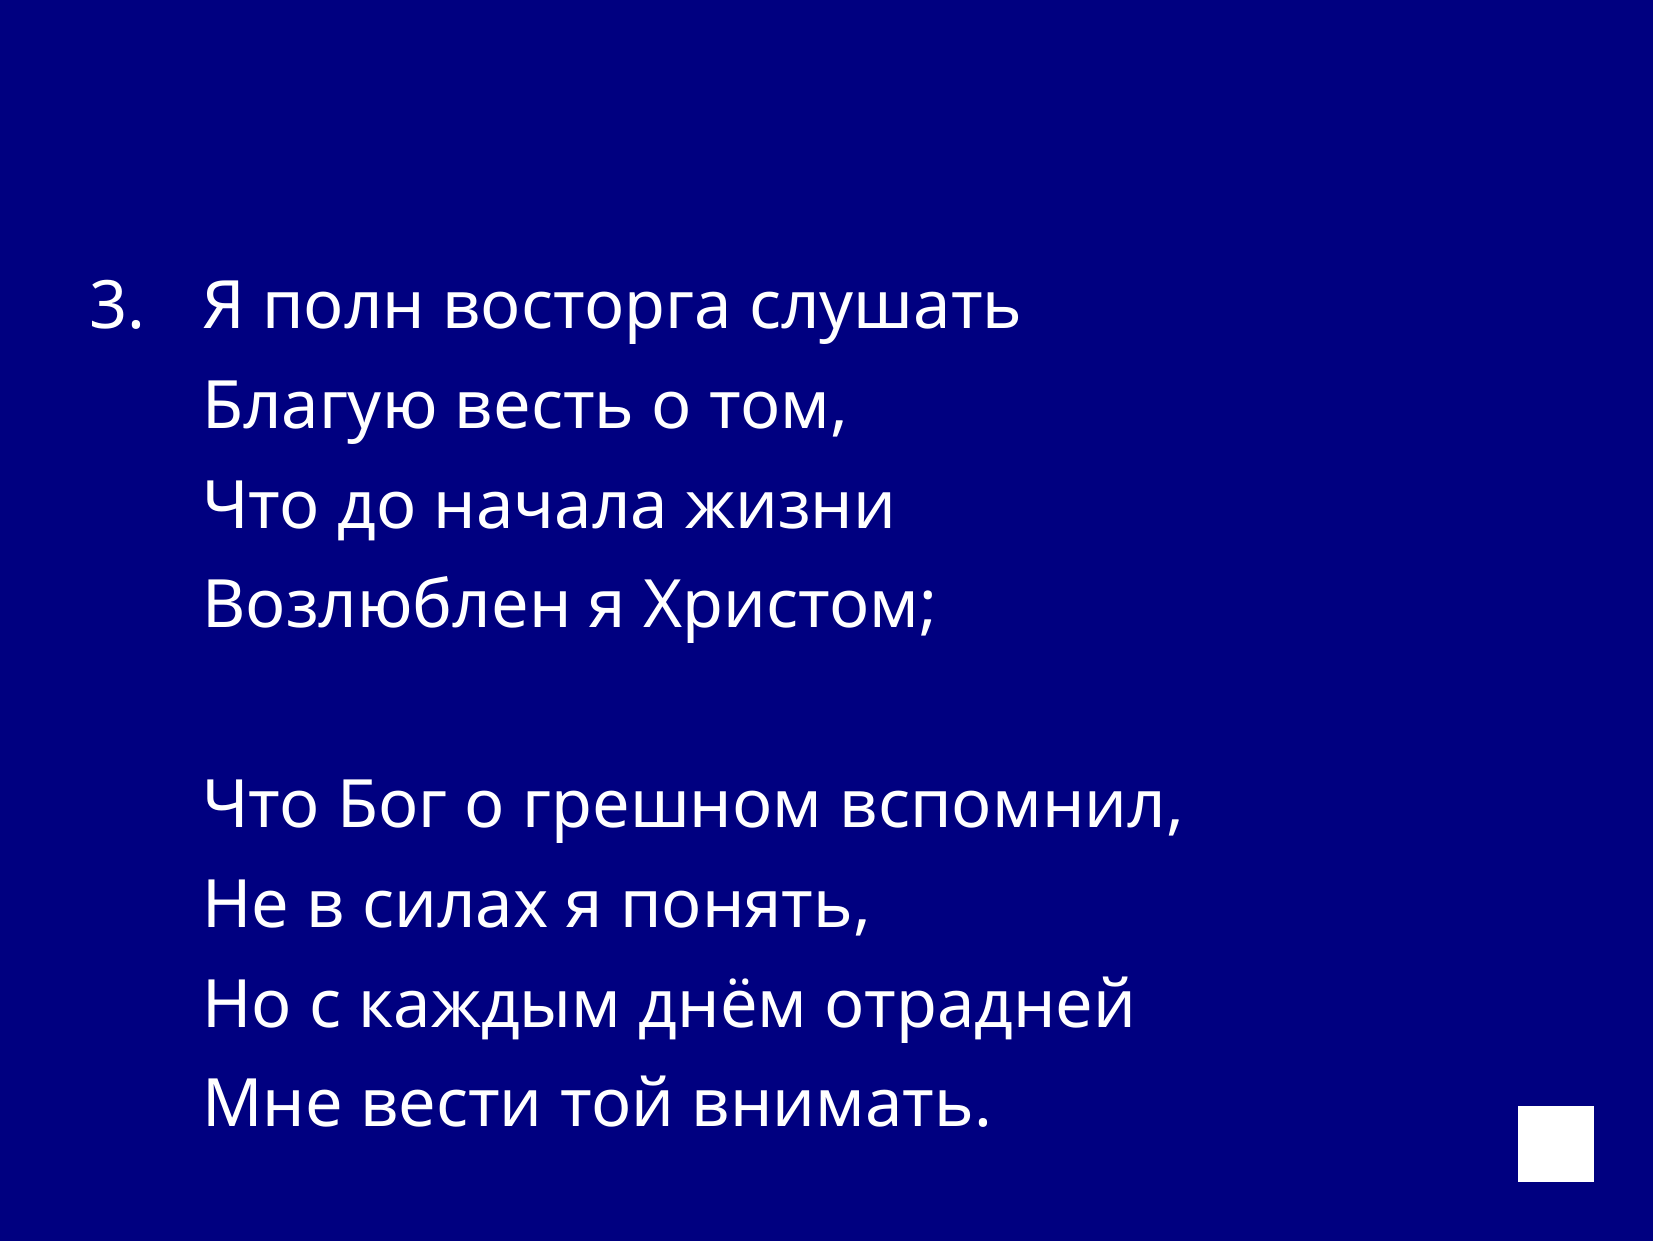

3.	Я полн восторга слушать
	Благую весть о том,
	Что до начала жизни
	Возлюблен я Христом;
	Что Бог о грешном вспомнил,
	Не в силах я понять,
	Но с каждым днём отрадней
	Мне вести той внимать.